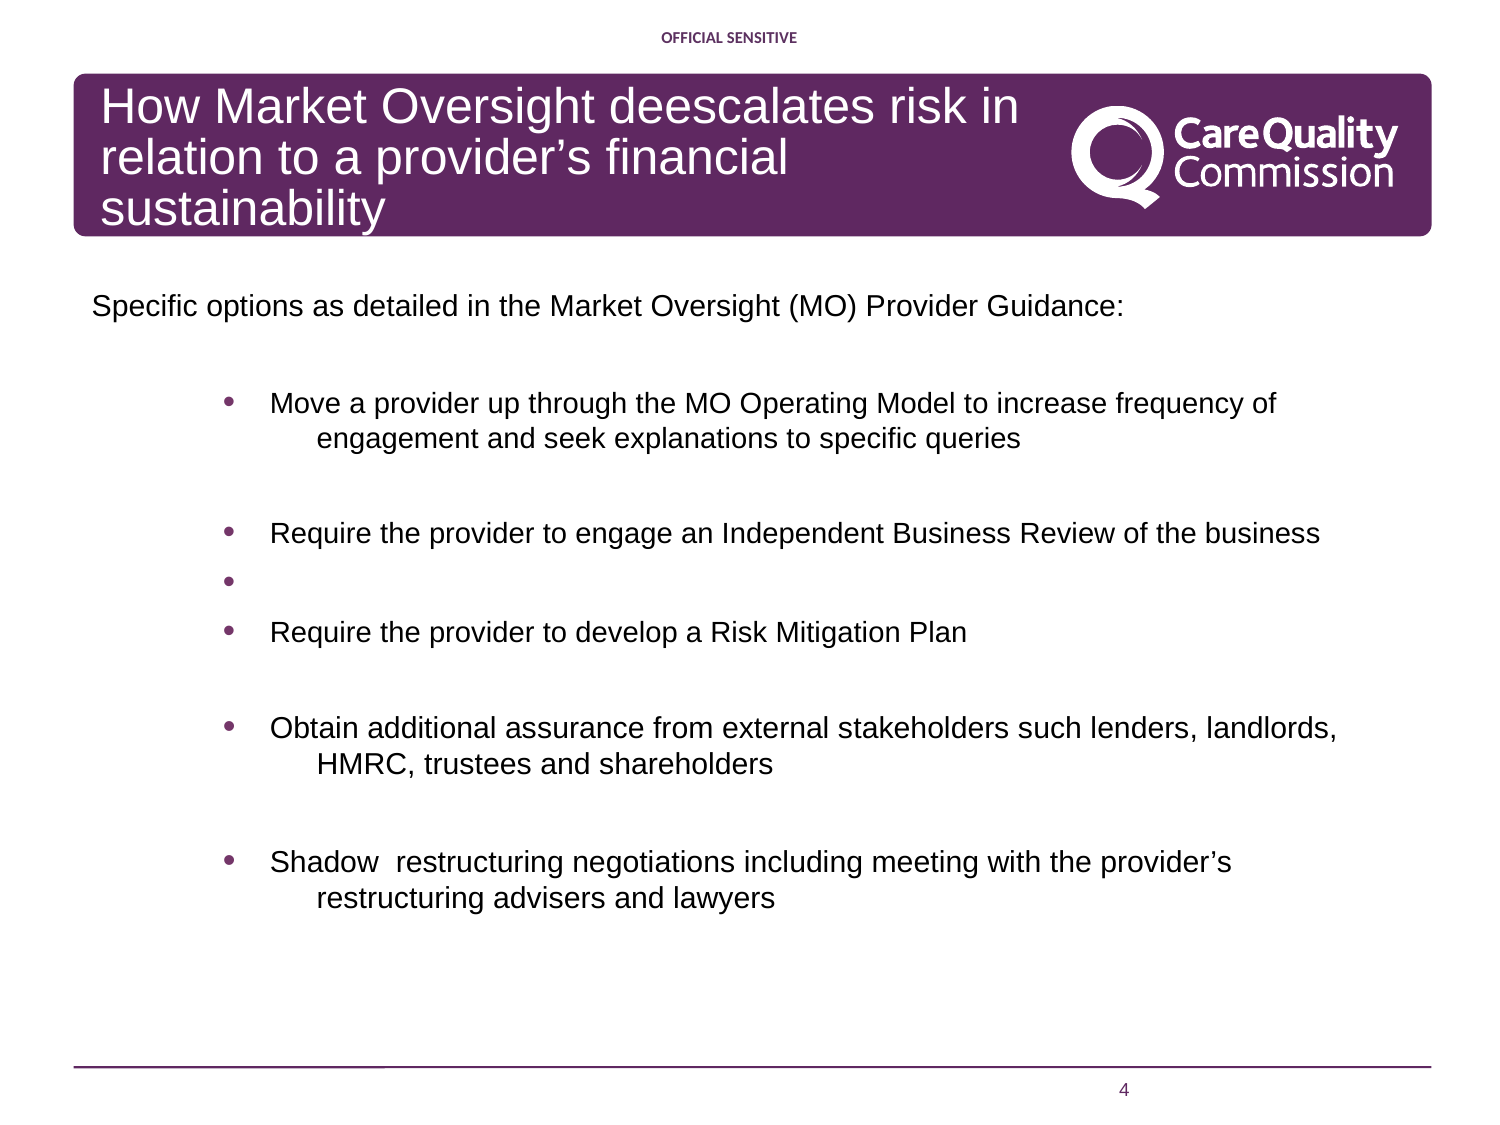

OFFICIAL SENSITIVE
# How Market Oversight deescalates risk in relation to a provider’s financial sustainability
Specific options as detailed in the Market Oversight (MO) Provider Guidance:
Move a provider up through the MO Operating Model to increase frequency of engagement and seek explanations to specific queries
Require the provider to engage an Independent Business Review of the business
Require the provider to develop a Risk Mitigation Plan
Obtain additional assurance from external stakeholders such lenders, landlords, HMRC, trustees and shareholders
Shadow restructuring negotiations including meeting with the provider’s restructuring advisers and lawyers